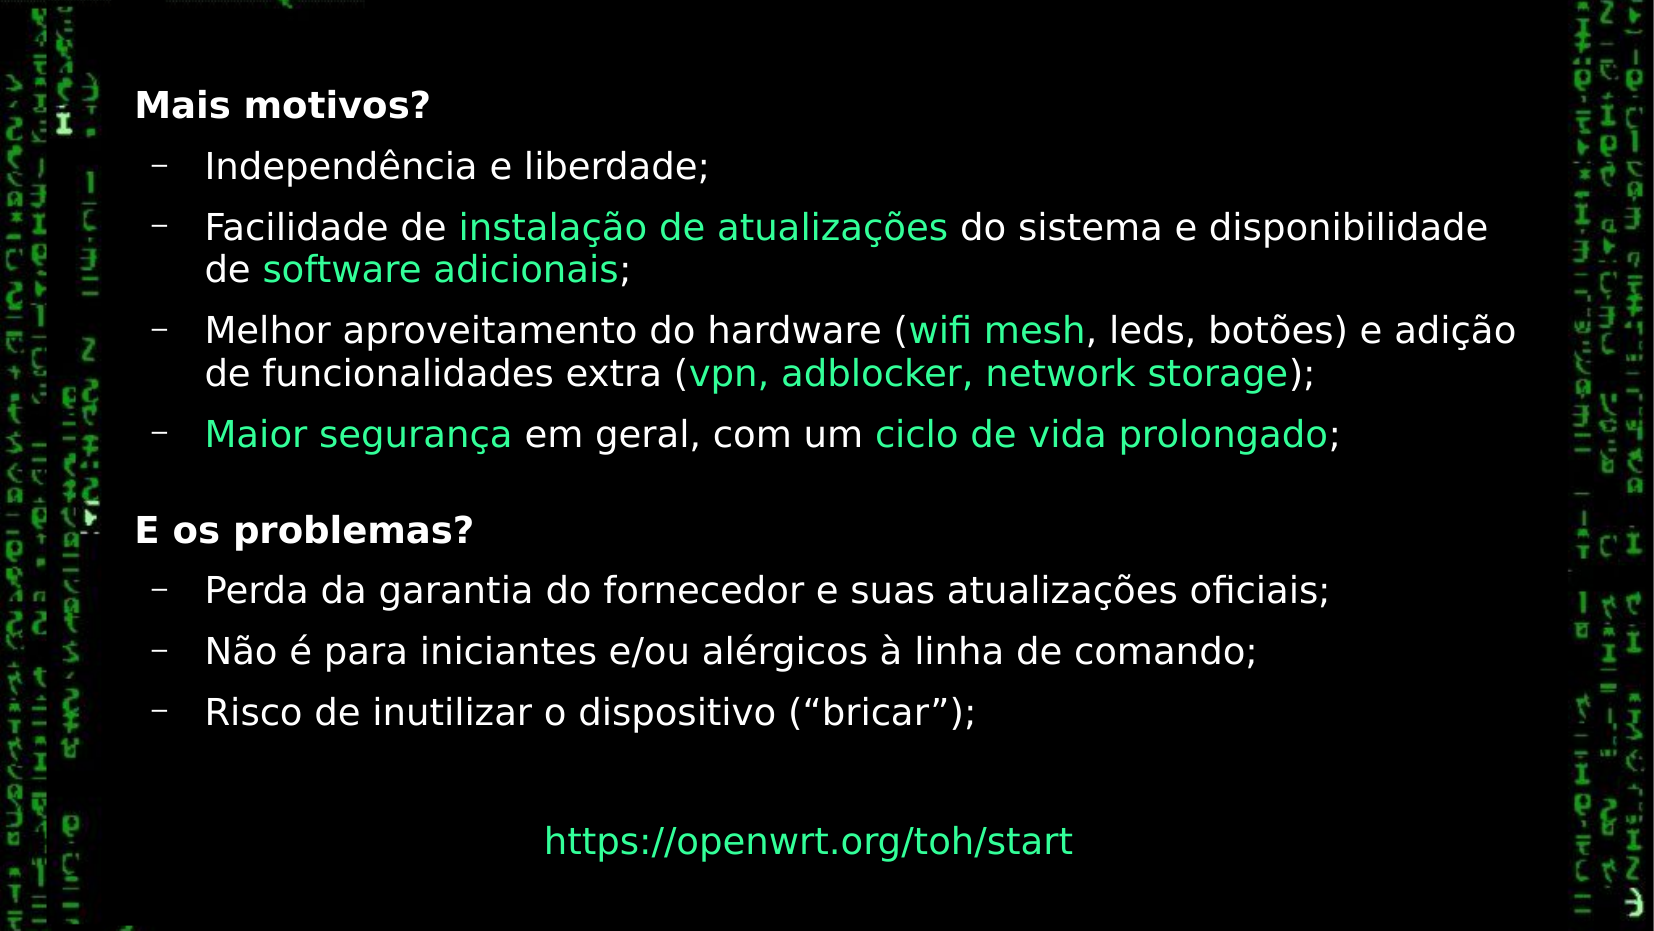

# Mais motivos?
Independência e liberdade;
Facilidade de instalação de atualizações do sistema e disponibilidade de software adicionais;
Melhor aproveitamento do hardware (wifi mesh, leds, botões) e adição de funcionalidades extra (vpn, adblocker, network storage);
Maior segurança em geral, com um ciclo de vida prolongado;
E os problemas?
Perda da garantia do fornecedor e suas atualizações oficiais;
Não é para iniciantes e/ou alérgicos à linha de comando;
Risco de inutilizar o dispositivo (“bricar”);
 https://openwrt.org/toh/start